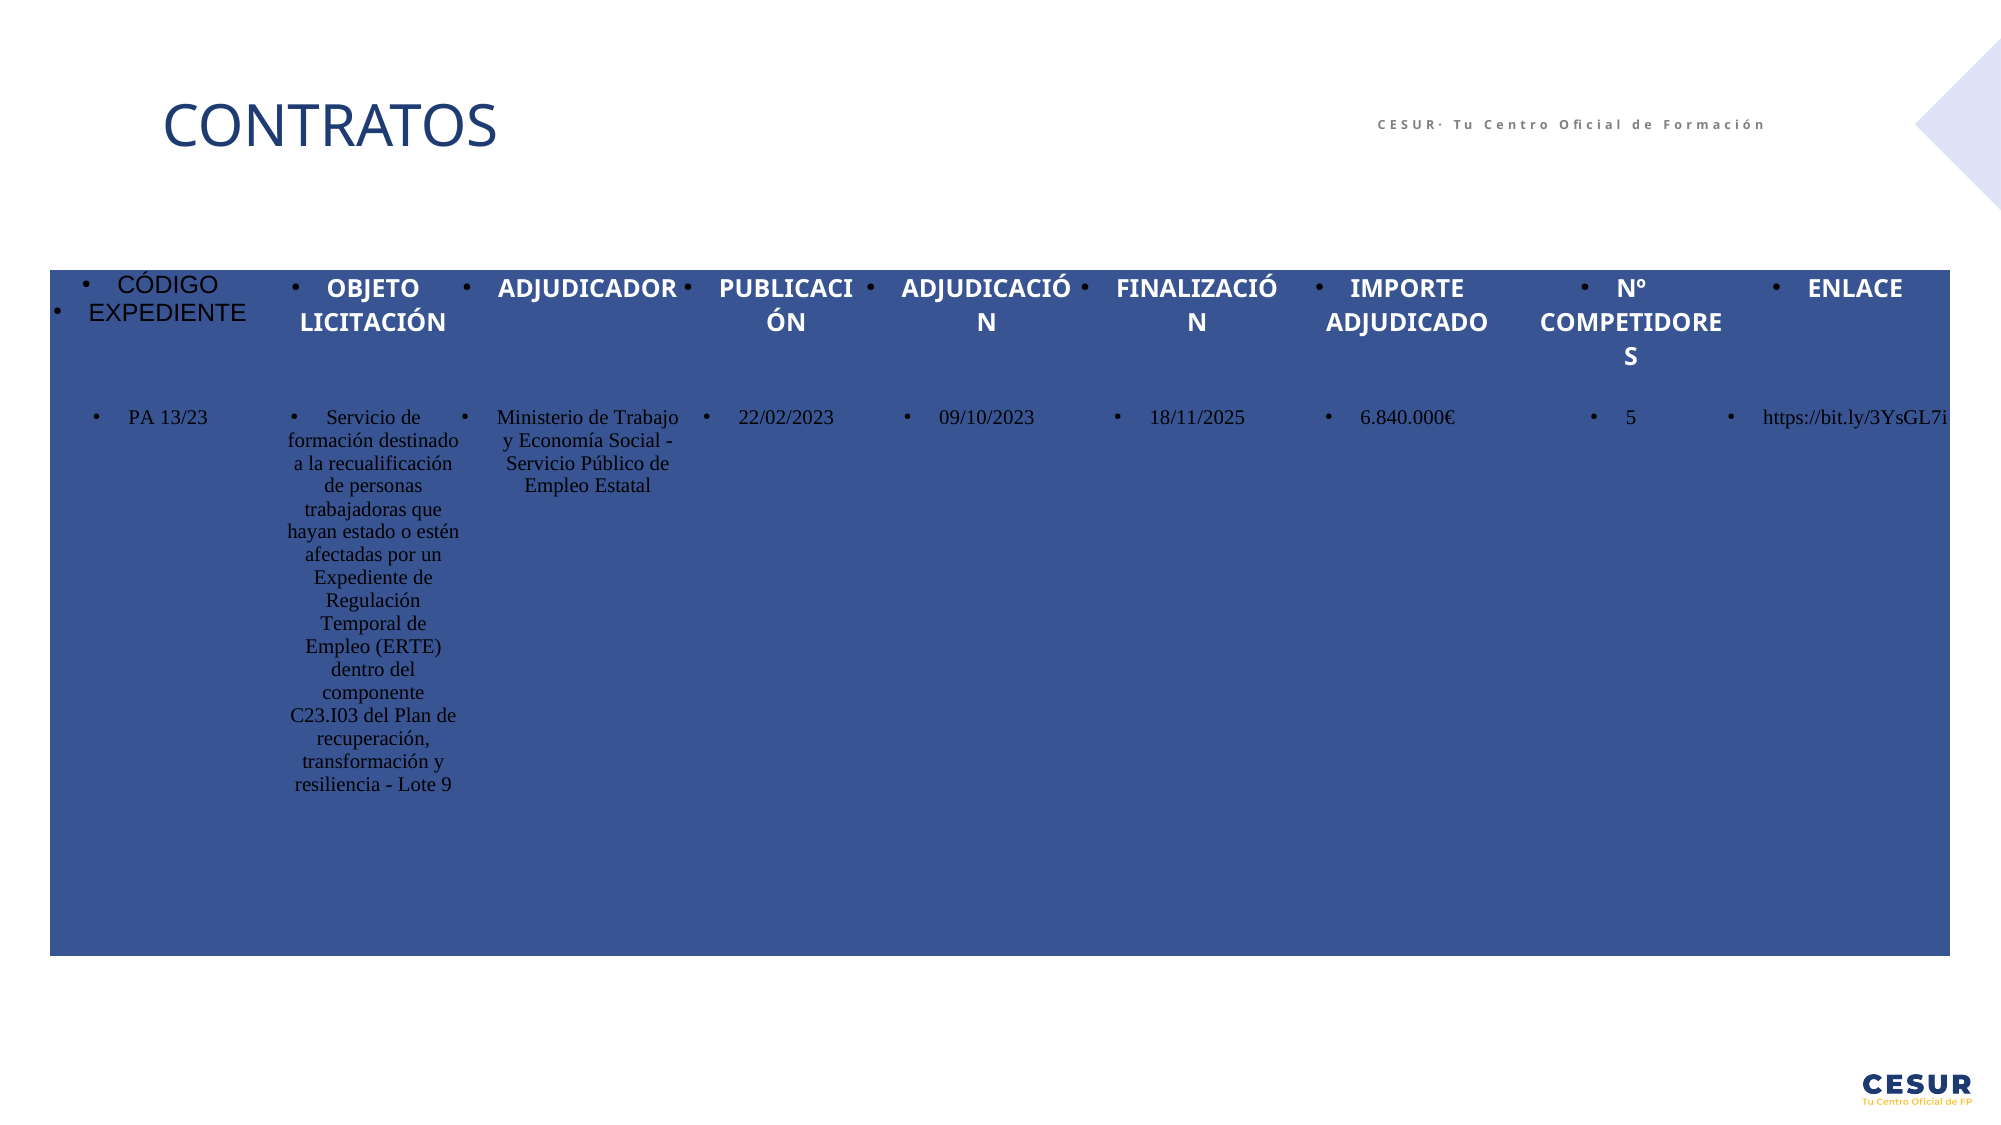

# CONTRATOS
| CÓDIGO EXPEDIENTE | OBJETO LICITACIÓN | ADJUDICADOR | PUBLICACIÓN | ADJUDICACIÓN | FINALIZACIÓN | IMPORTE ADJUDICADO | Nº COMPETIDORES | ENLACE |
| --- | --- | --- | --- | --- | --- | --- | --- | --- |
| PA 13/23 | Servicio de formación destinado a la recualificación de personas trabajadoras que hayan estado o estén afectadas por un Expediente de Regulación Temporal de Empleo (ERTE) dentro del componente C23.I03 del Plan de recuperación, transformación y resiliencia - Lote 9 | Ministerio de Trabajo y Economía Social - Servicio Público de Empleo Estatal | 22/02/2023 | 09/10/2023 | 18/11/2025 | 6.840.000€ | 5 | https://bit.ly/3YsGL7i |